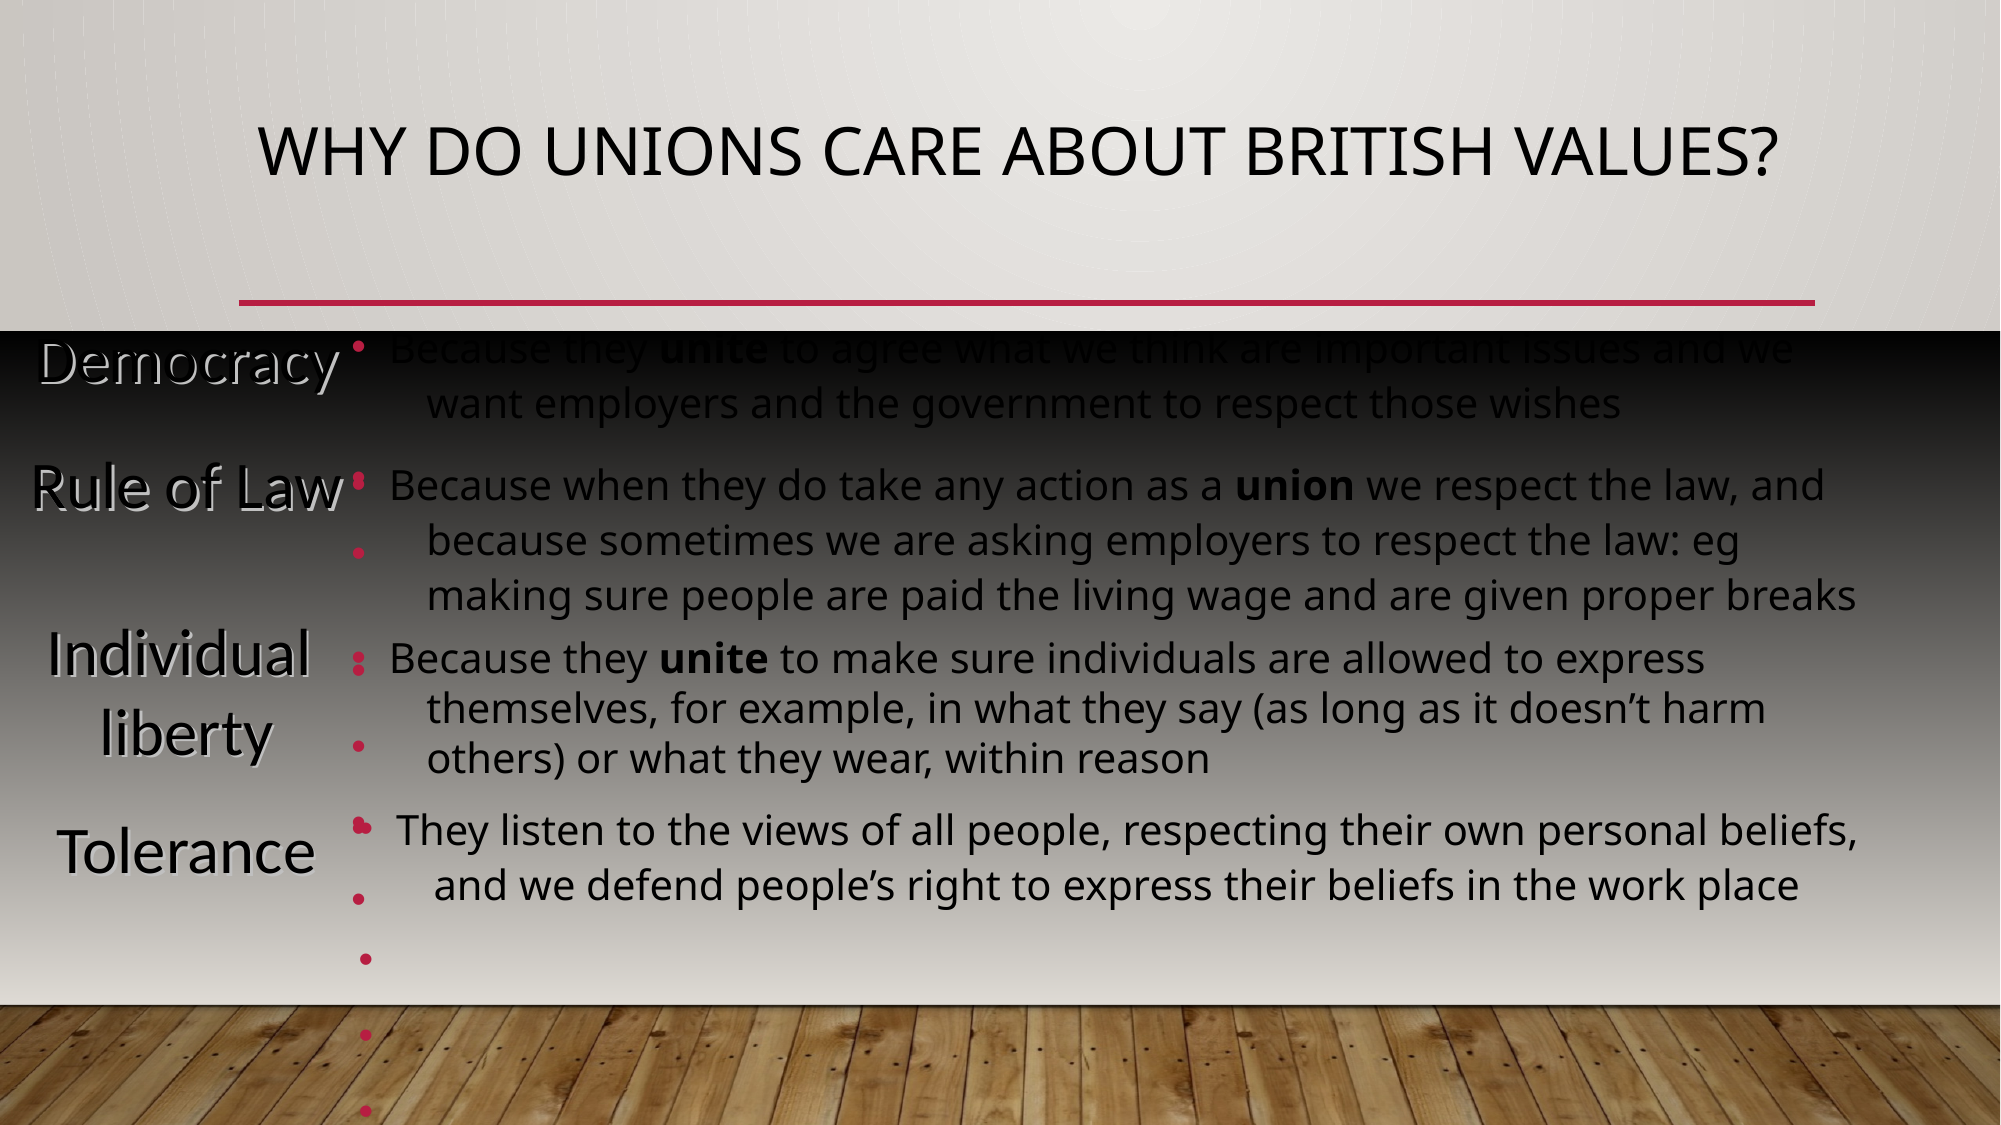

# Why do unions care about british values?
Democracy
Because they unite to agree what we think are important issues and we want employers and the government to respect those wishes
Rule of Law
Because when they do take any action as a union we respect the law, and because sometimes we are asking employers to respect the law: eg making sure people are paid the living wage and are given proper breaks
Individual
liberty
Because they unite to make sure individuals are allowed to express themselves, for example, in what they say (as long as it doesn’t harm others) or what they wear, within reason
They listen to the views of all people, respecting their own personal beliefs, and we defend people’s right to express their beliefs in the work place
Tolerance